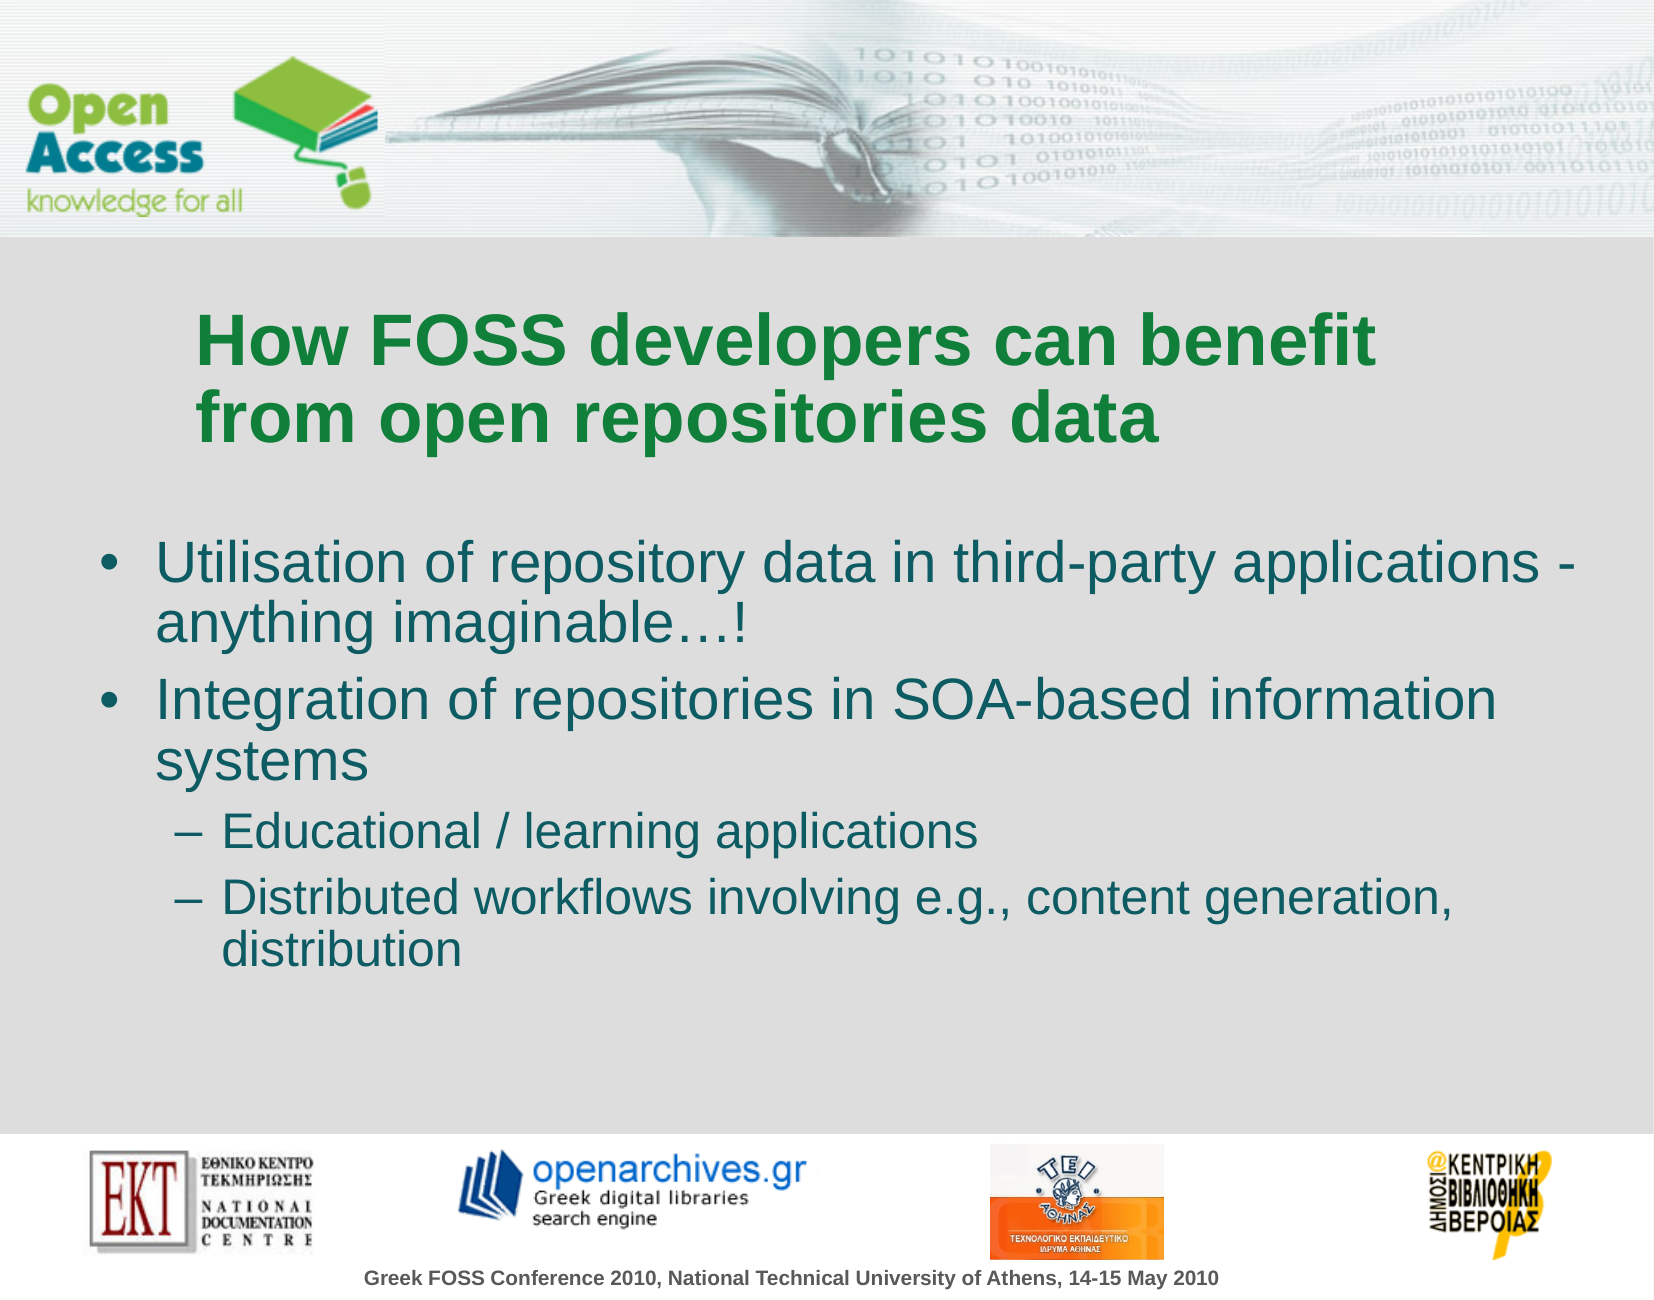

How FOSS developers can benefit from open repositories data
Utilisation of repository data in third-party applications - anything imaginable…!
Integration of repositories in SOA-based information systems
Educational / learning applications
Distributed workflows involving e.g., content generation, distribution